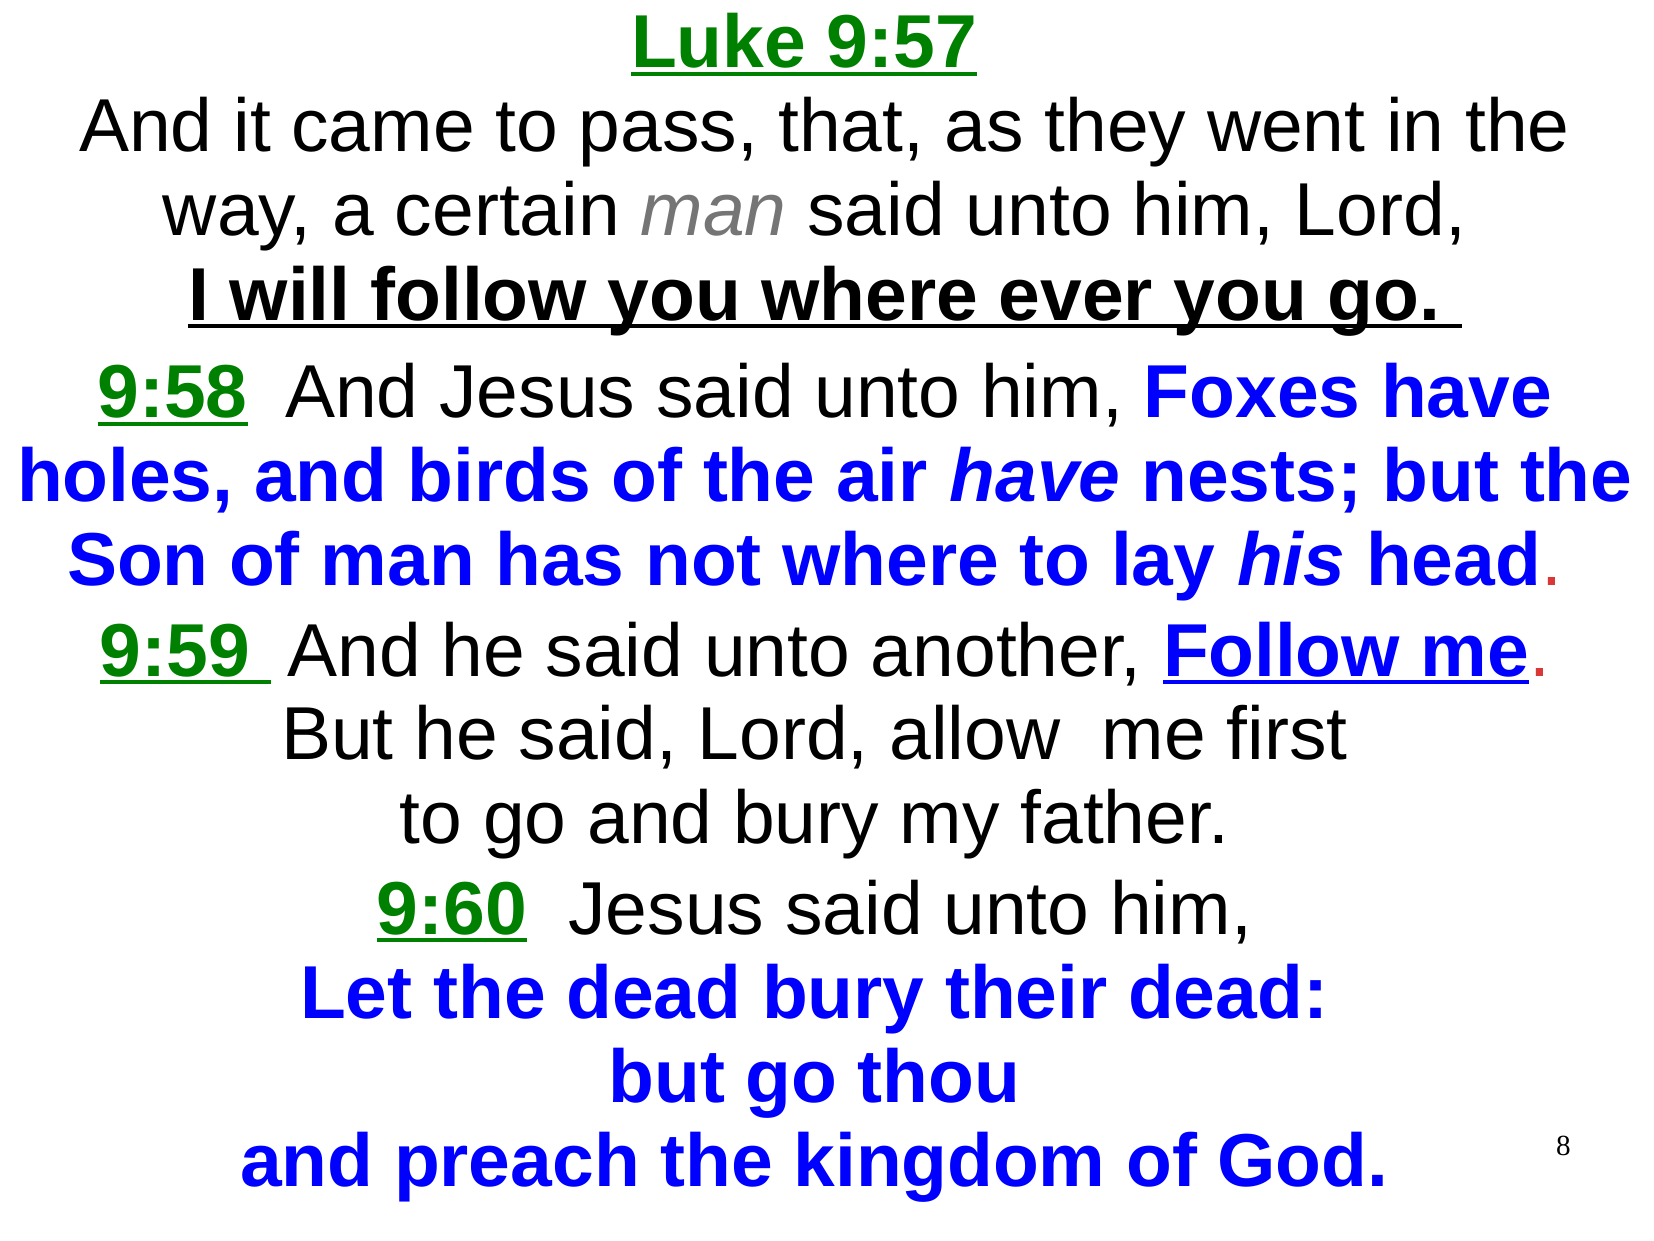

# Luke 9:57  And it came to pass, that, as they went in the way, a certain man said unto him, Lord, I will follow you where ever you go.
9:58  And Jesus said unto him, Foxes have holes, and birds of the air have nests; but the Son of man has not where to lay his head.
 9:59  And he said unto another, Follow me.
But he said, Lord, allow me first
to go and bury my father.
9:60  Jesus said unto him,
Let the dead bury their dead:
but go thou
and preach the kingdom of God.
8